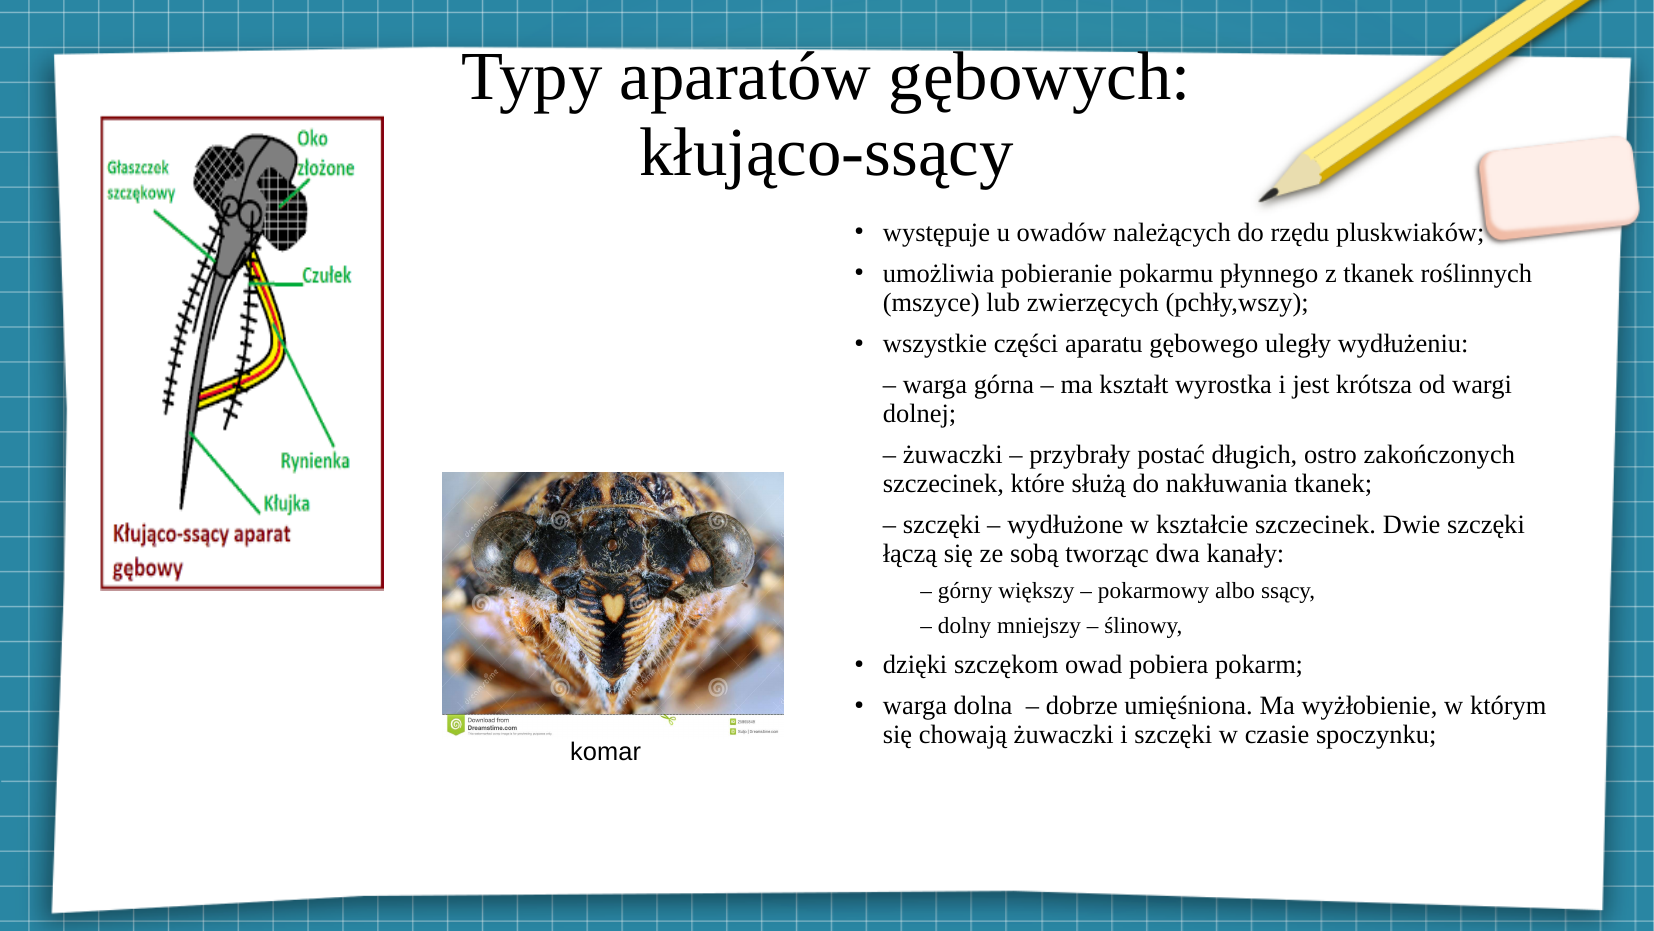

# Typy aparatów gębowych: kłująco-ssący
występuje u owadów należących do rzędu pluskwiaków;
umożliwia pobieranie pokarmu płynnego z tkanek roślinnych (mszyce) lub zwierzęcych (pchły,wszy);
wszystkie części aparatu gębowego uległy wydłużeniu:
– warga górna – ma kształt wyrostka i jest krótsza od wargi dolnej;
– żuwaczki – przybrały postać długich, ostro zakończonych szczecinek, które służą do nakłuwania tkanek;
– szczęki – wydłużone w kształcie szczecinek. Dwie szczęki łączą się ze sobą tworząc dwa kanały:
– górny większy – pokarmowy albo ssący,
– dolny mniejszy – ślinowy,
dzięki szczękom owad pobiera pokarm;
warga dolna – dobrze umięśniona. Ma wyżłobienie, w którym się chowają żuwaczki i szczęki w czasie spoczynku;
 komar